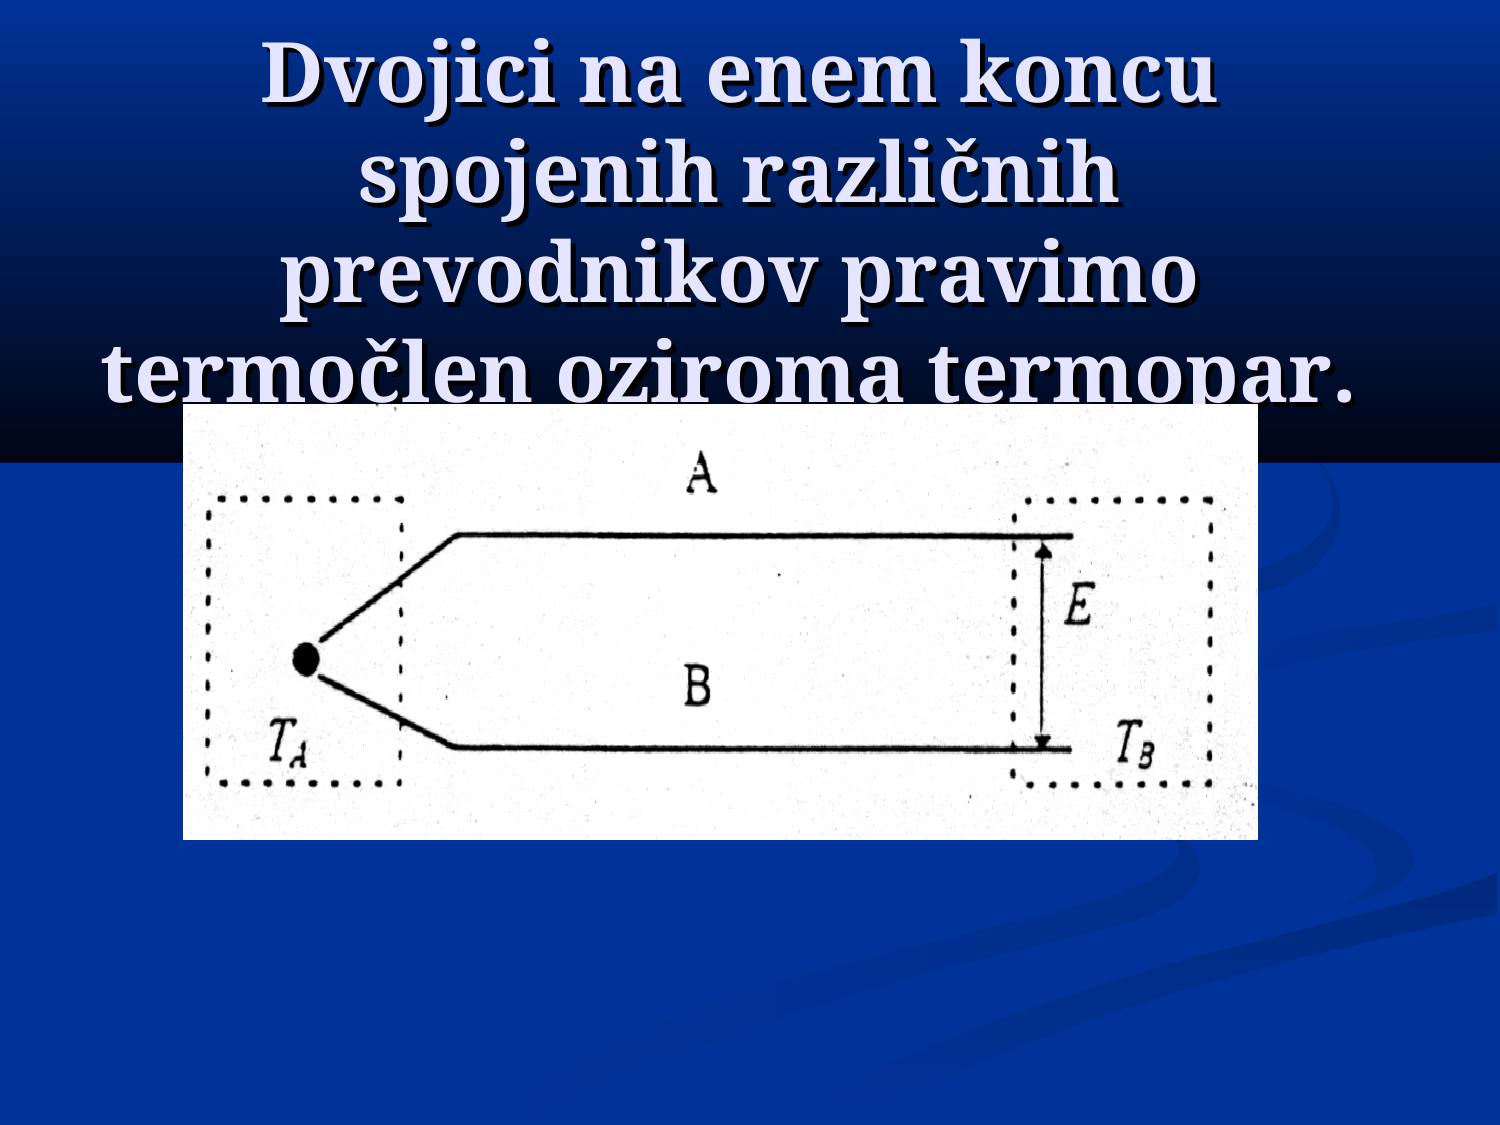

# Dvojici na enem koncu spojenih različnih prevodnikov pravimo termočlen oziroma termopar.